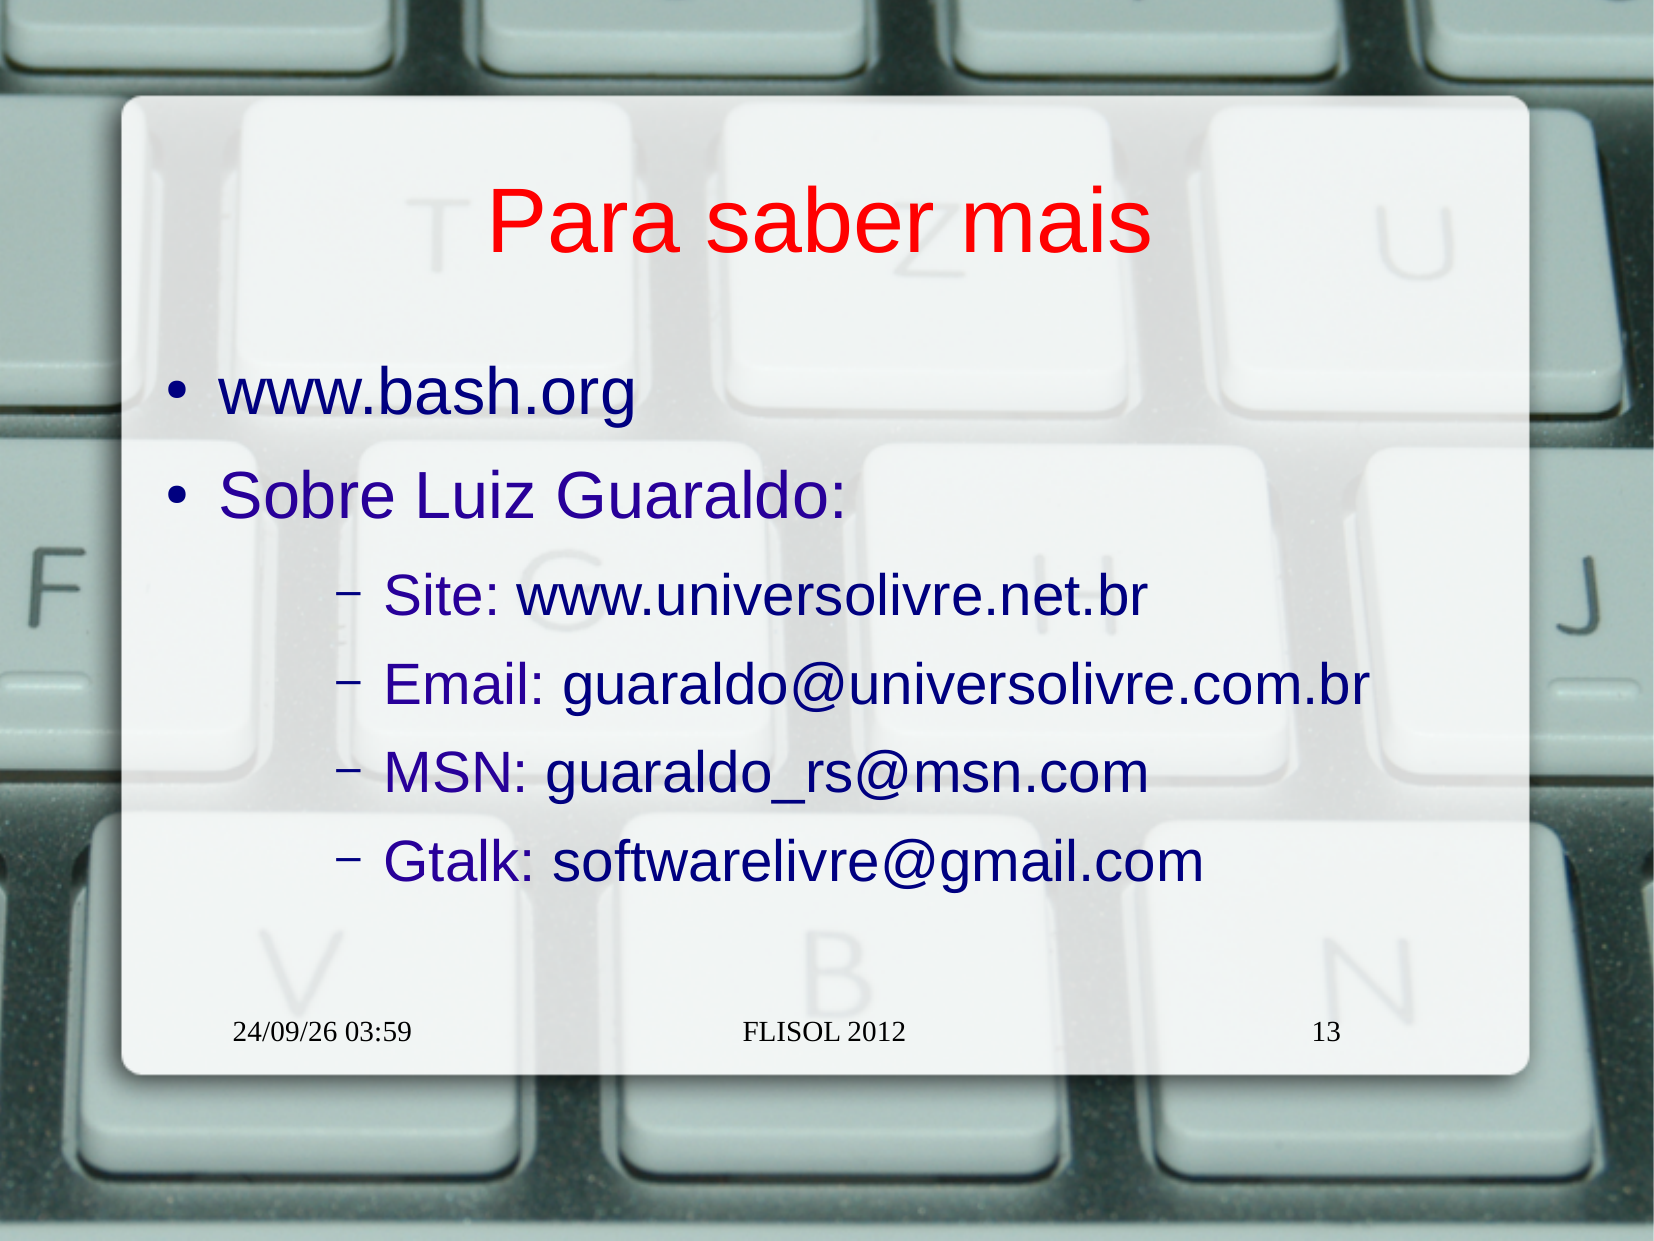

# Para saber mais
www.bash.org
Sobre Luiz Guaraldo:
Site: www.universolivre.net.br
Email: guaraldo@universolivre.com.br
MSN: guaraldo_rs@msn.com
Gtalk: softwarelivre@gmail.com
FLISOL 2012
13